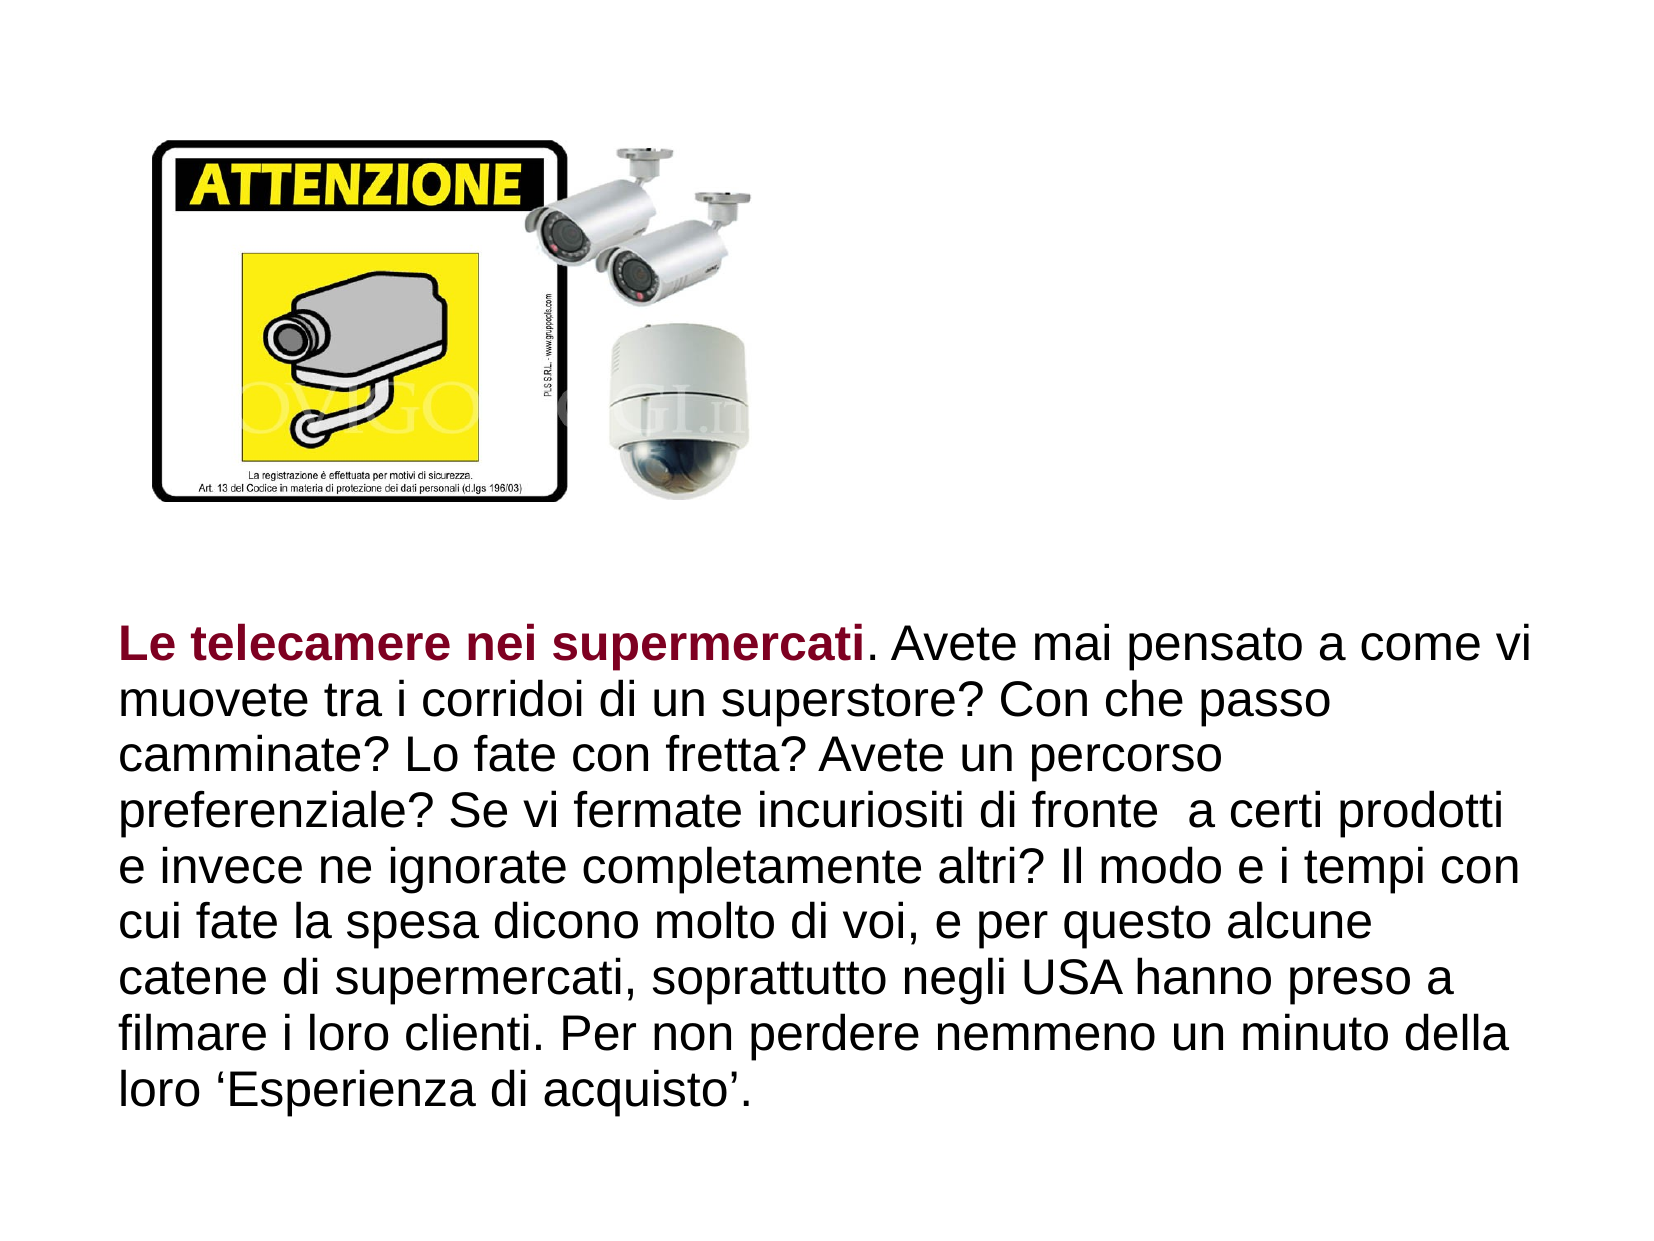

# Le telecamere nei supermercati. Avete mai pensato a come vi muovete tra i corridoi di un superstore? Con che passo camminate? Lo fate con fretta? Avete un percorso preferenziale? Se vi fermate incuriositi di fronte a certi prodotti e invece ne ignorate completamente altri? Il modo e i tempi con cui fate la spesa dicono molto di voi, e per questo alcune catene di supermercati, soprattutto negli USA hanno preso a filmare i loro clienti. Per non perdere nemmeno un minuto della loro ‘Esperienza di acquisto’.